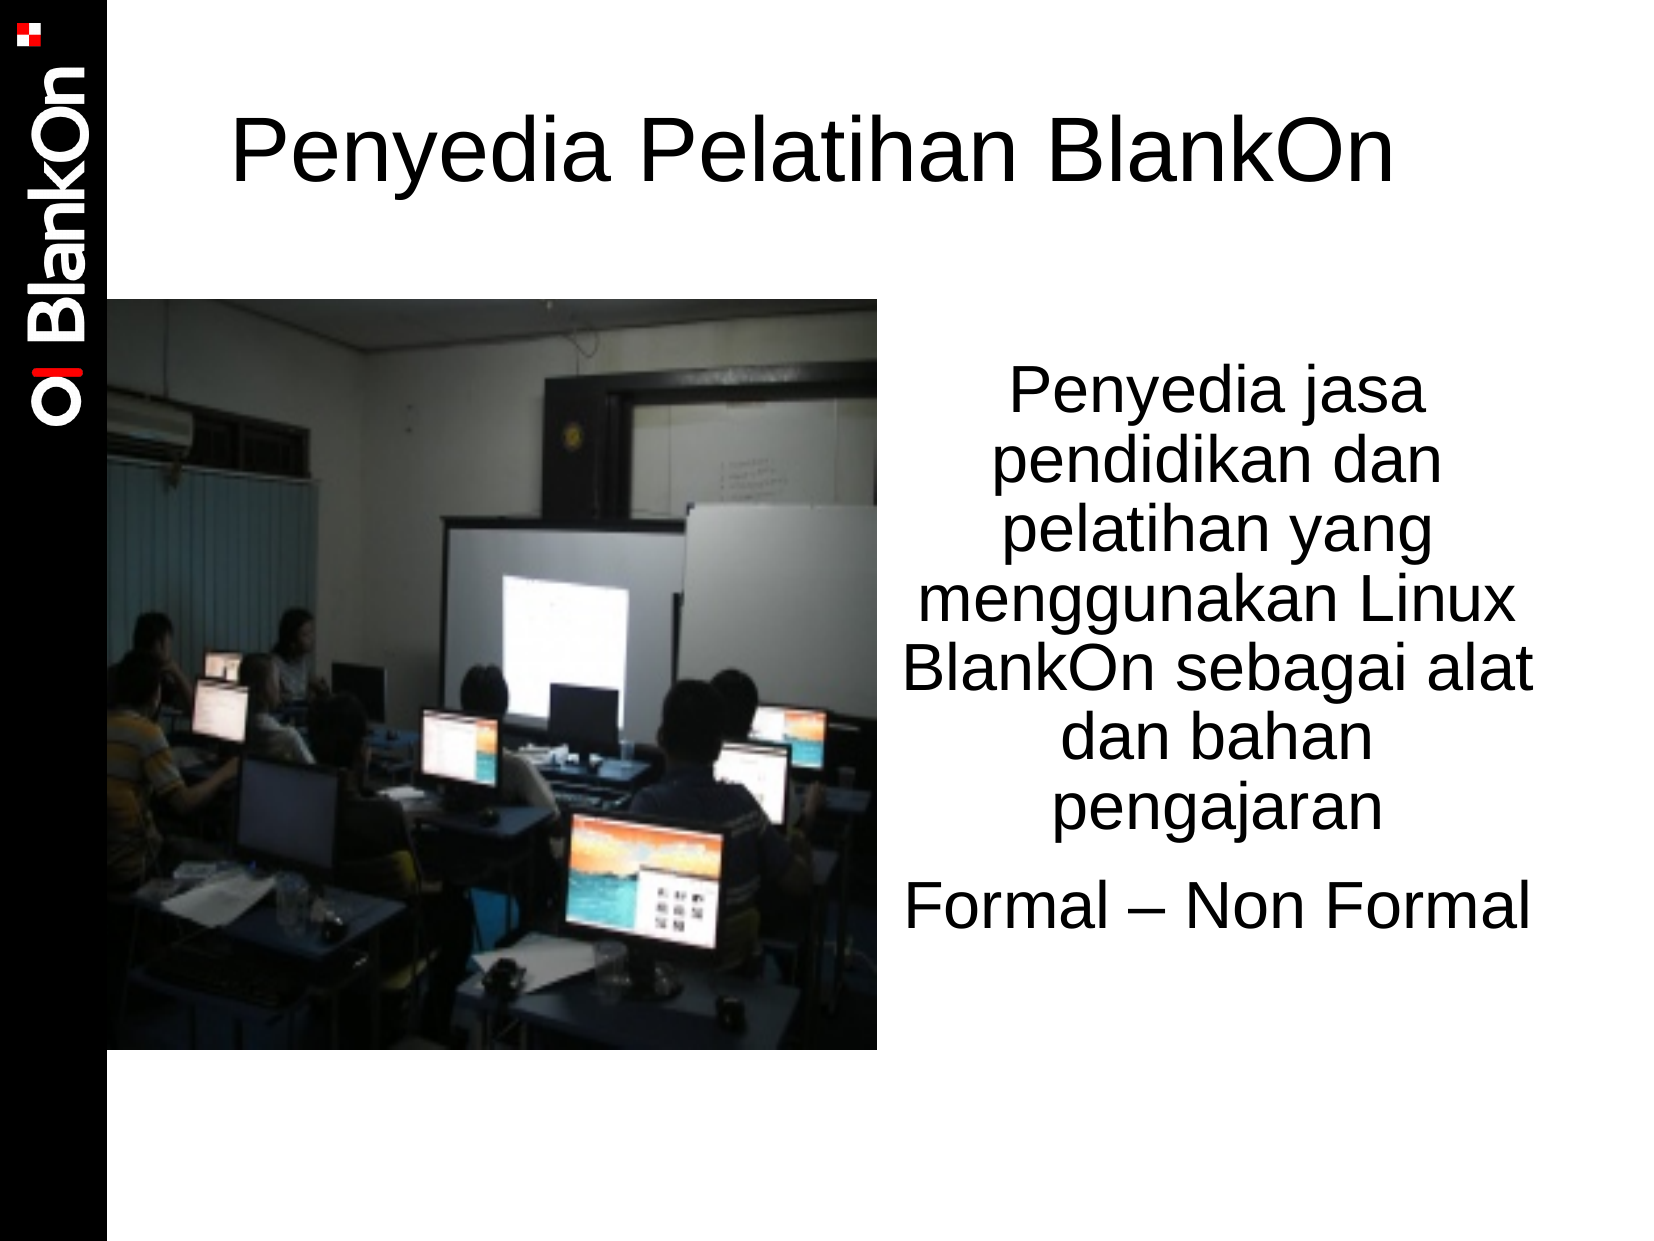

# Penyedia Pelatihan BlankOn
Penyedia jasa pendidikan dan pelatihan yang menggunakan Linux BlankOn sebagai alat dan bahan pengajaran
Formal – Non Formal